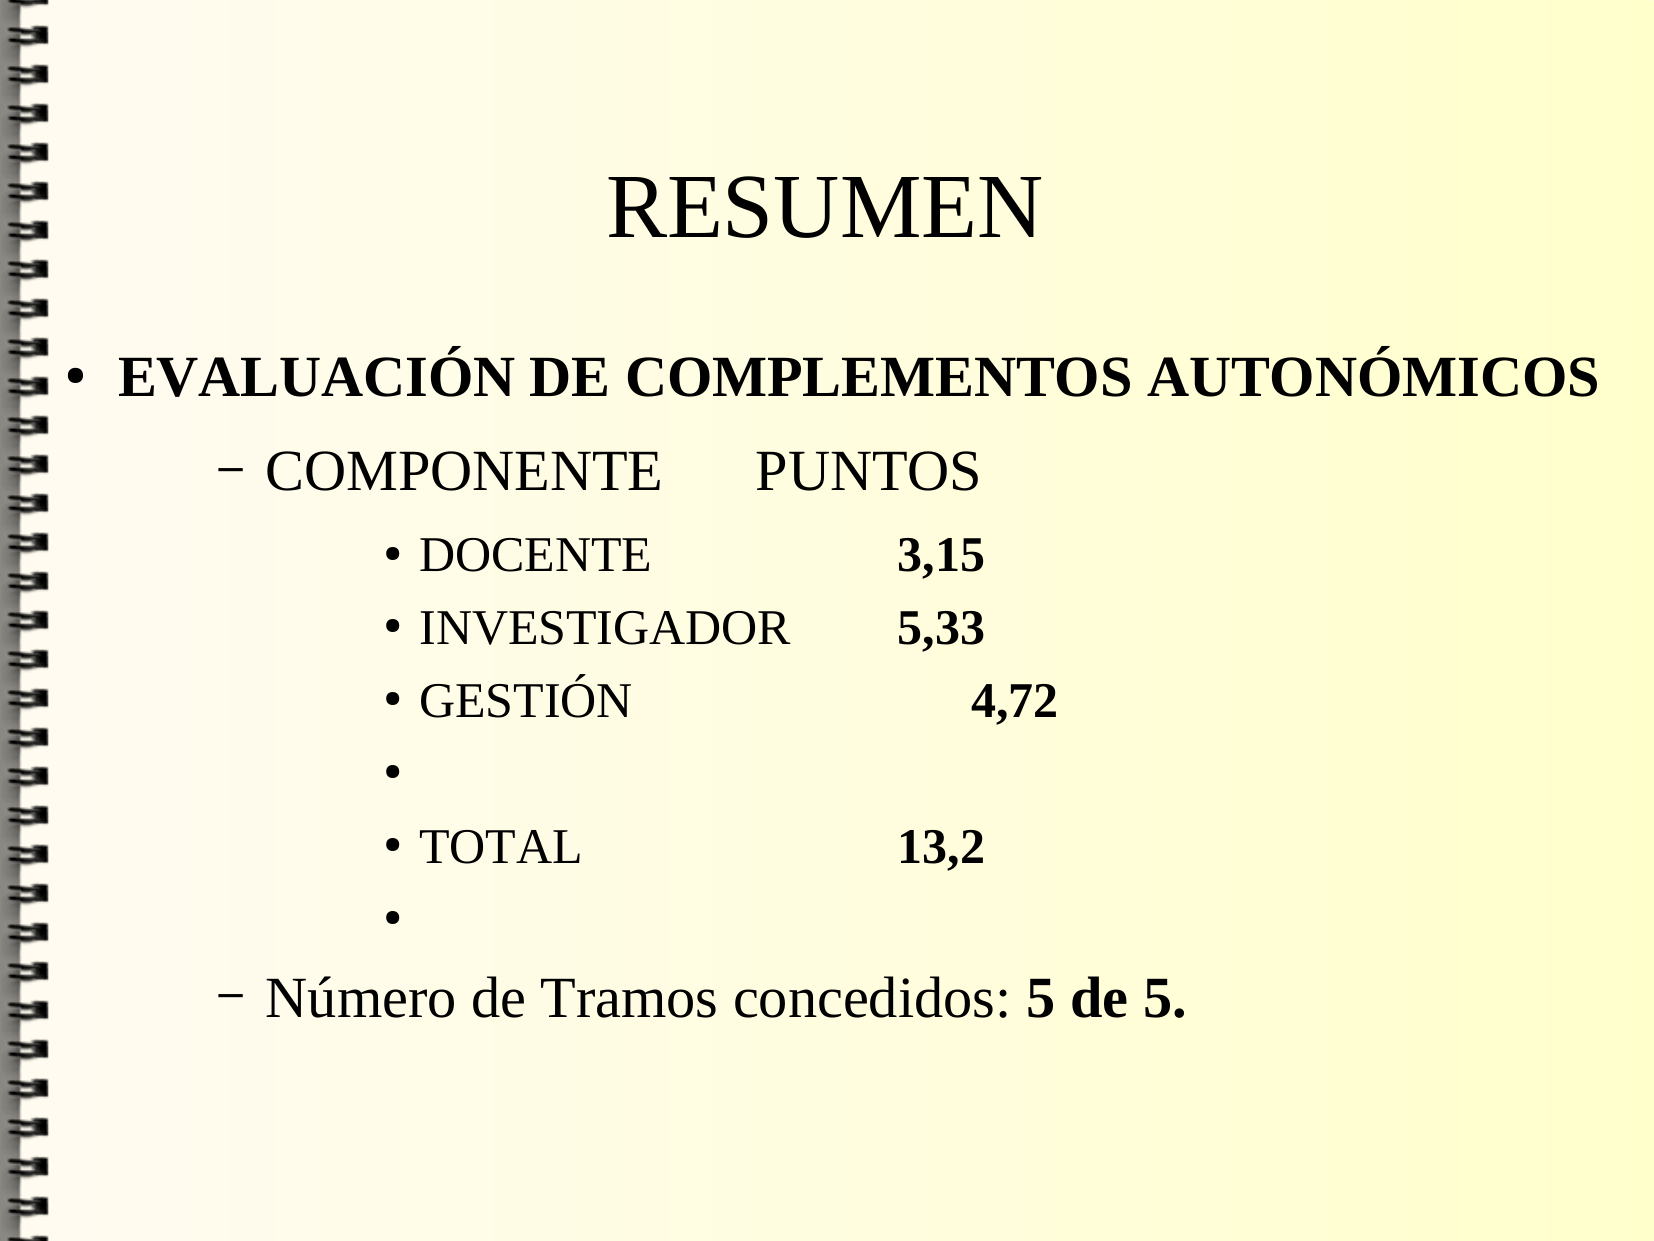

# RESUMEN
EVALUACIÓN DE COMPLEMENTOS AUTONÓMICOS
COMPONENTE		PUNTOS
DOCENTE				3,15
INVESTIGADOR		5,33
GESTIÓN					4,72
TOTAL					13,2
Número de Tramos concedidos: 5 de 5.